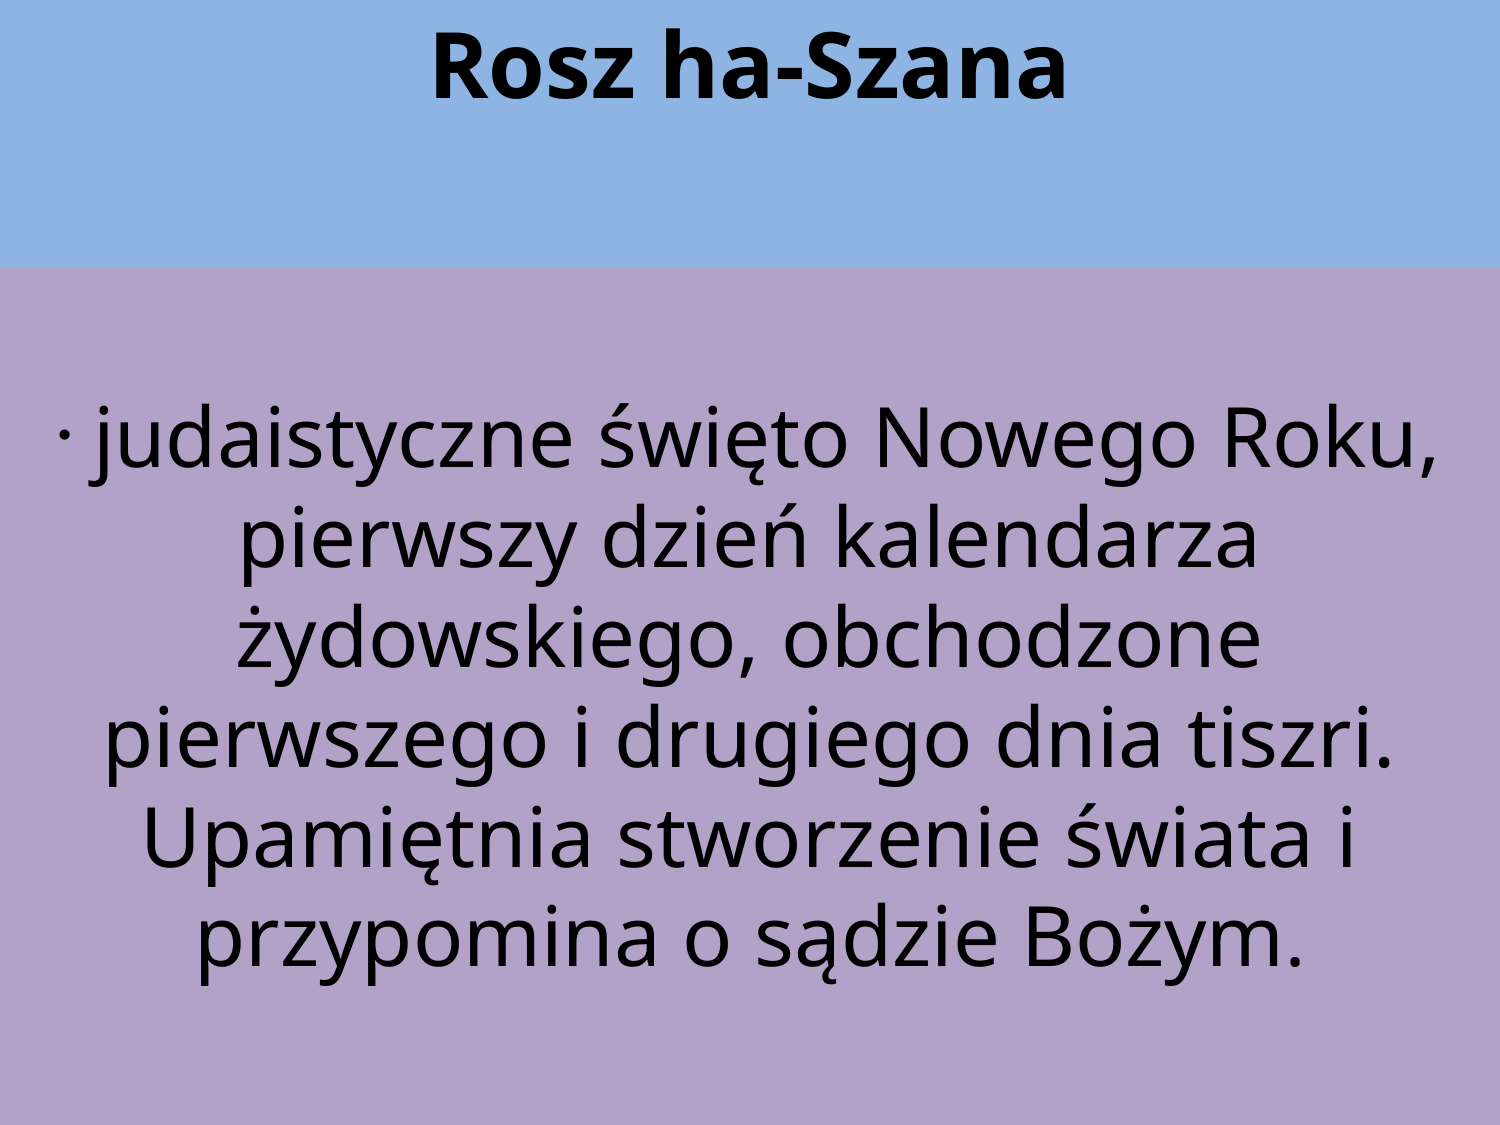

# Rosz ha-Szana
 judaistyczne święto Nowego Roku, pierwszy dzień kalendarza żydowskiego, obchodzone pierwszego i drugiego dnia tiszri. Upamiętnia stworzenie świata i przypomina o sądzie Bożym.